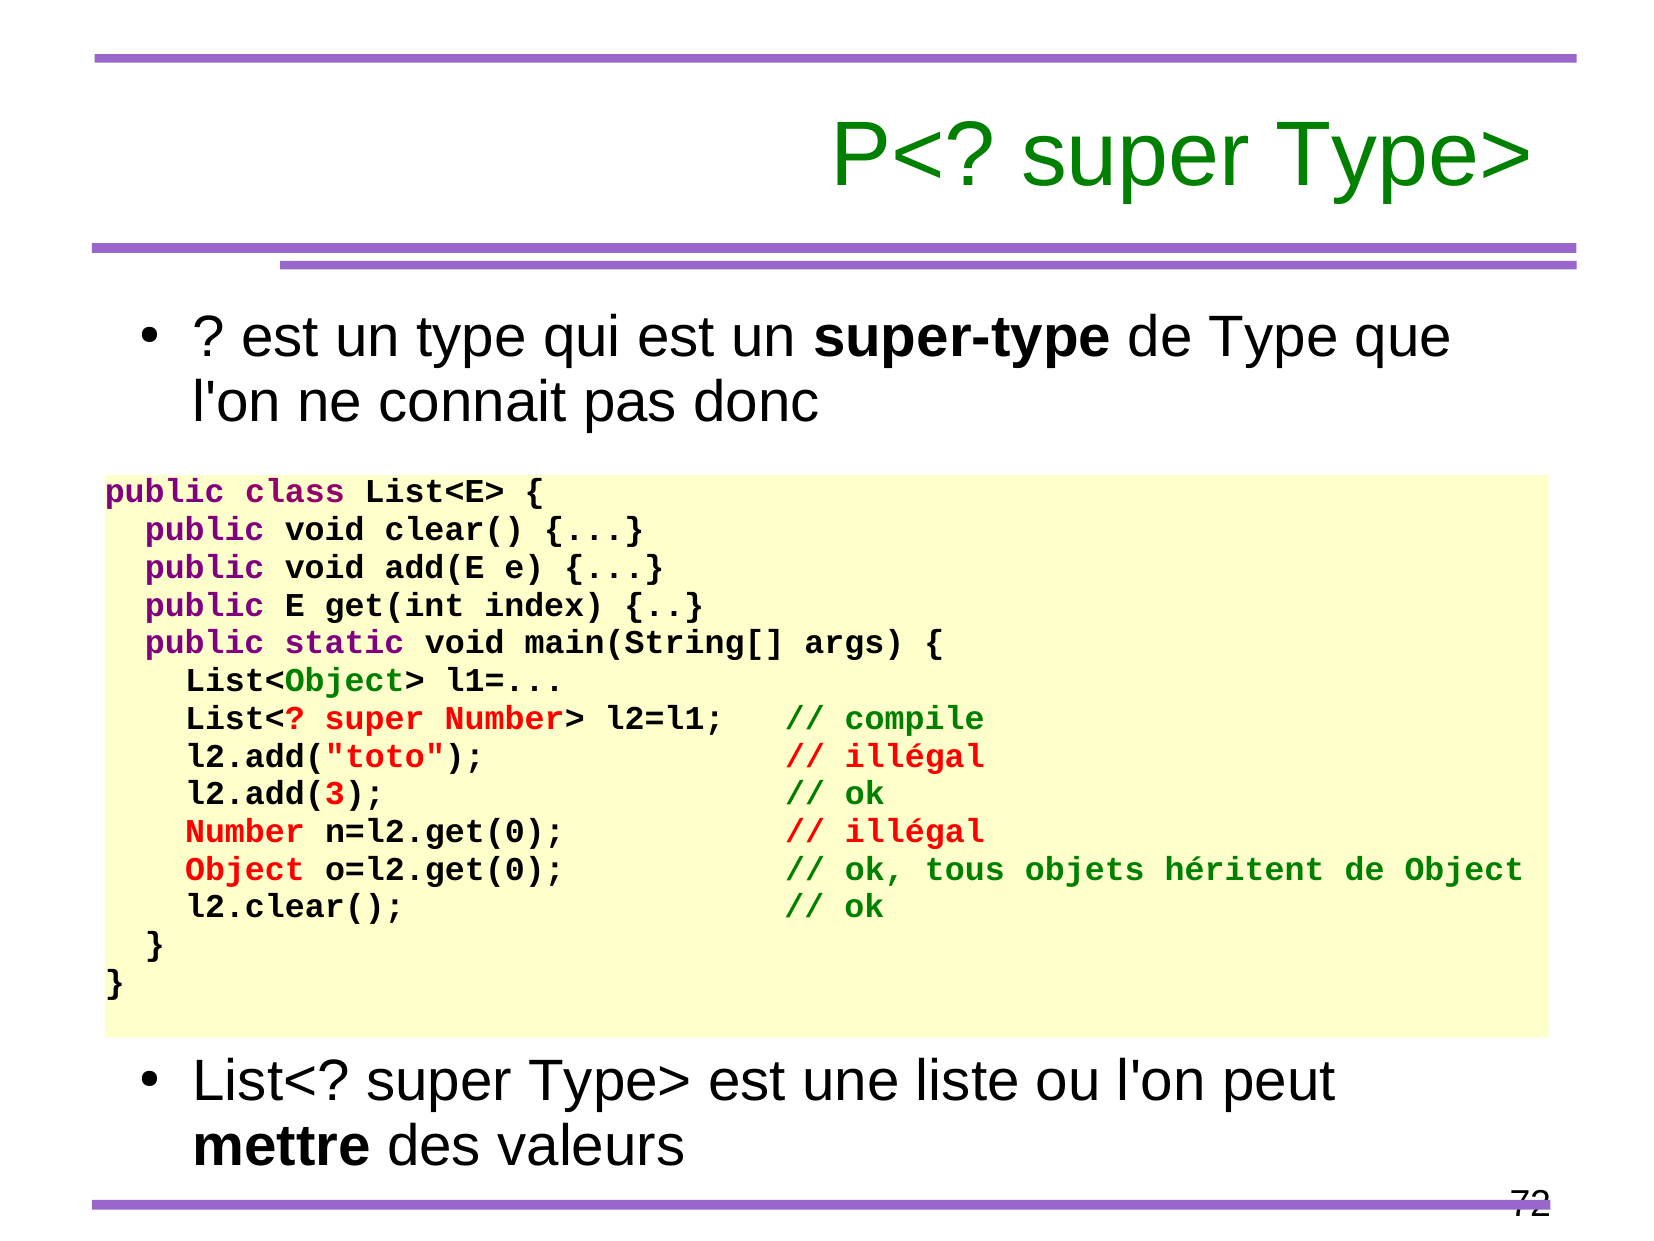

# P<? super Type>
? est un type qui est un super-type de Type que l'on ne connait pas donc
List<? super Type> est une liste ou l'on peut
mettre des valeurs
public class List<E> {
 public void clear() {...}
 public void add(E e) {...}
 public E get(int index) {..}
 public static void main(String[] args) {
 List<Object> l1=...
 List<? super Number> l2=l1; // compile
 l2.add("toto"); // illégal
 l2.add(3); // ok
 Number n=l2.get(0); // illégal
 Object o=l2.get(0); // ok, tous objets héritent de Object
 l2.clear(); // ok
 }
}